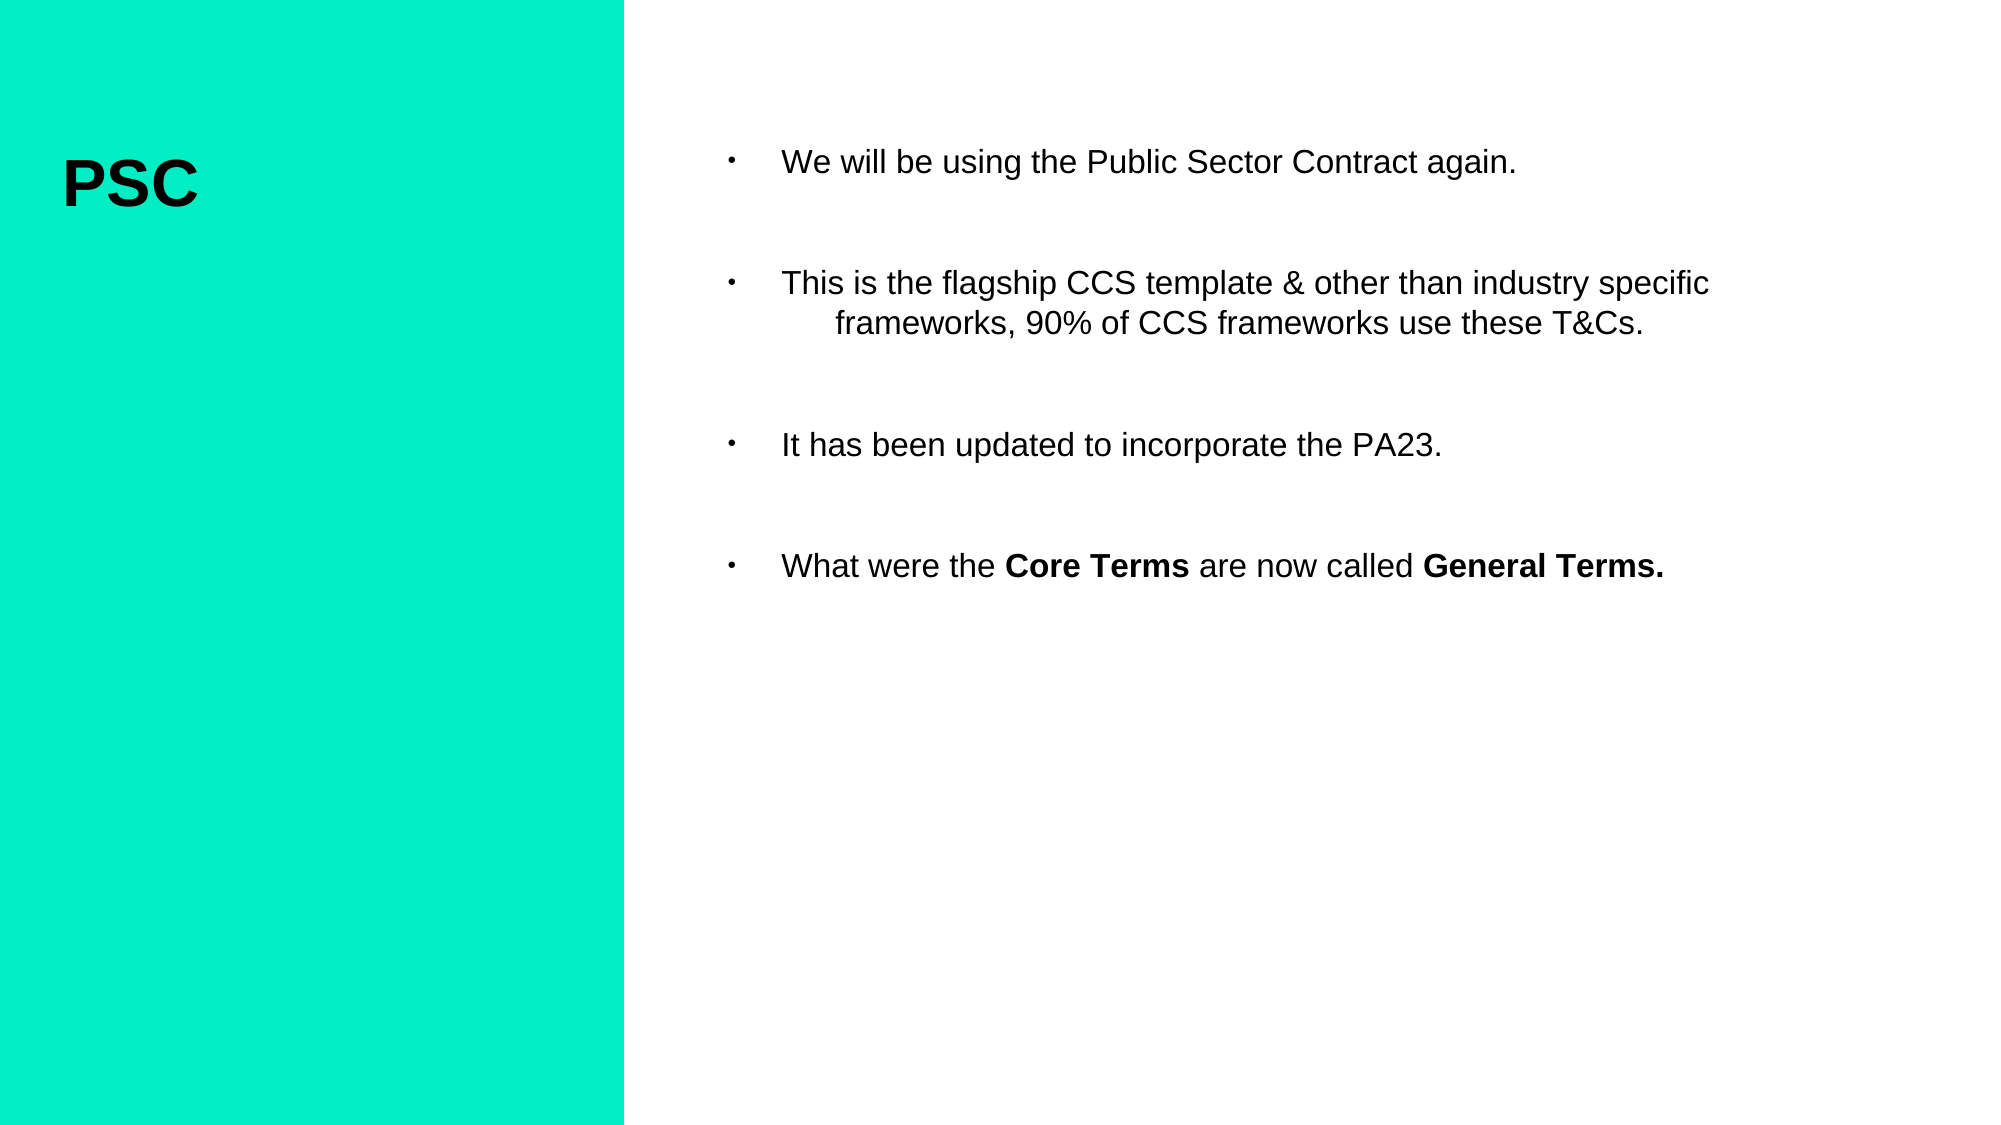

# PSC
We will be using the Public Sector Contract again.
This is the flagship CCS template & other than industry specific frameworks, 90% of CCS frameworks use these T&Cs.
It has been updated to incorporate the PA23.
What were the Core Terms are now called General Terms.